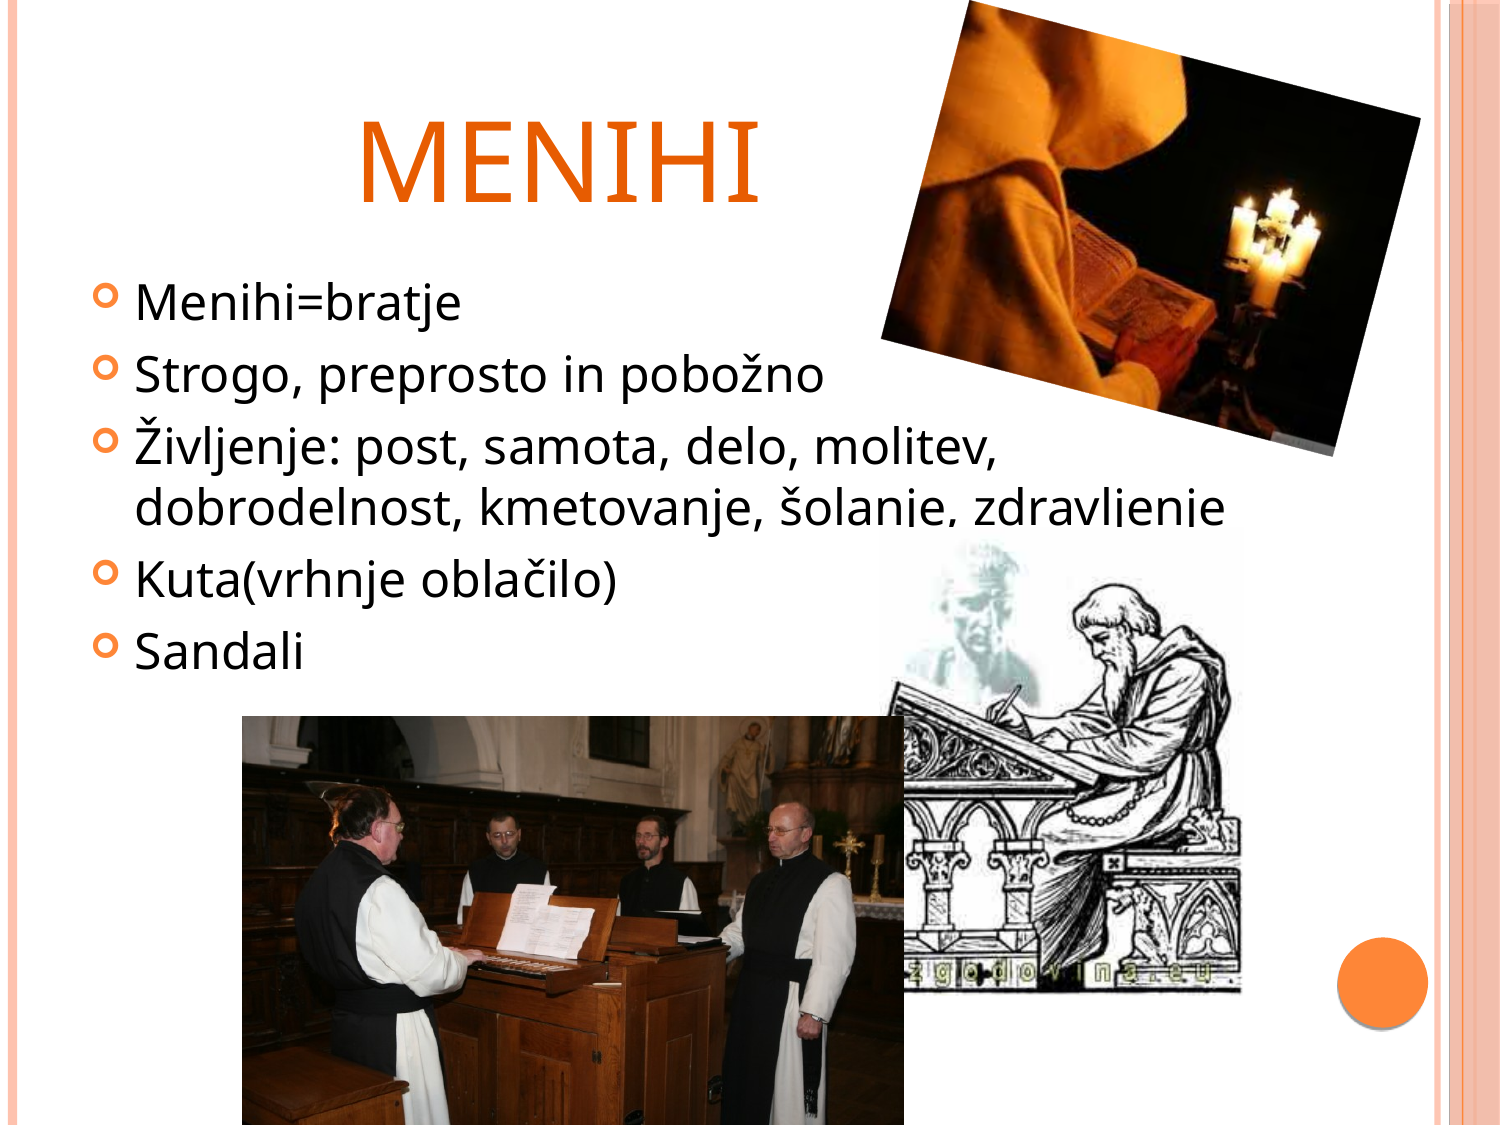

# Menihi
Menihi=bratje
Strogo, preprosto in pobožno
Življenje: post, samota, delo, molitev, dobrodelnost, kmetovanje, šolanje, zdravljenje
Kuta(vrhnje oblačilo)
Sandali